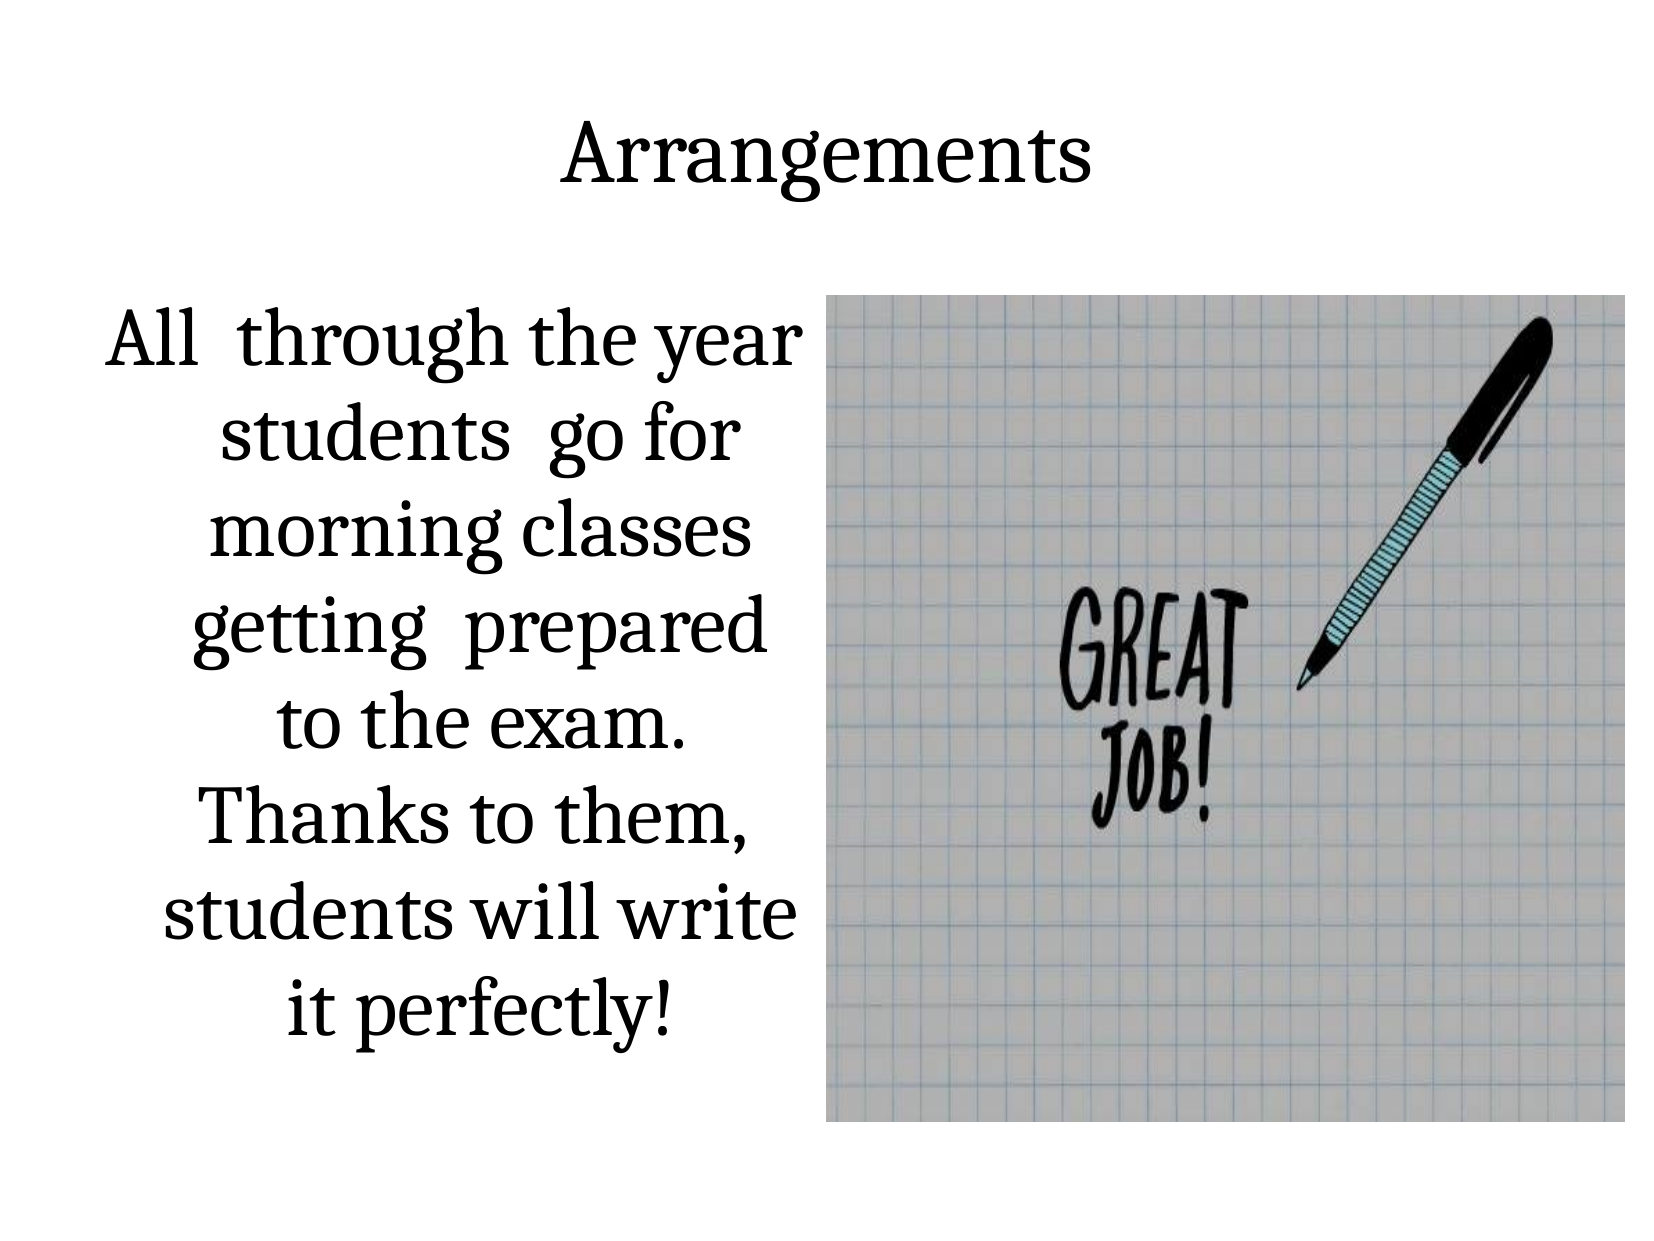

# Arrangements
All through the year students go for morning classes getting prepared to the exam. Thanks to them, students will write it perfectly!